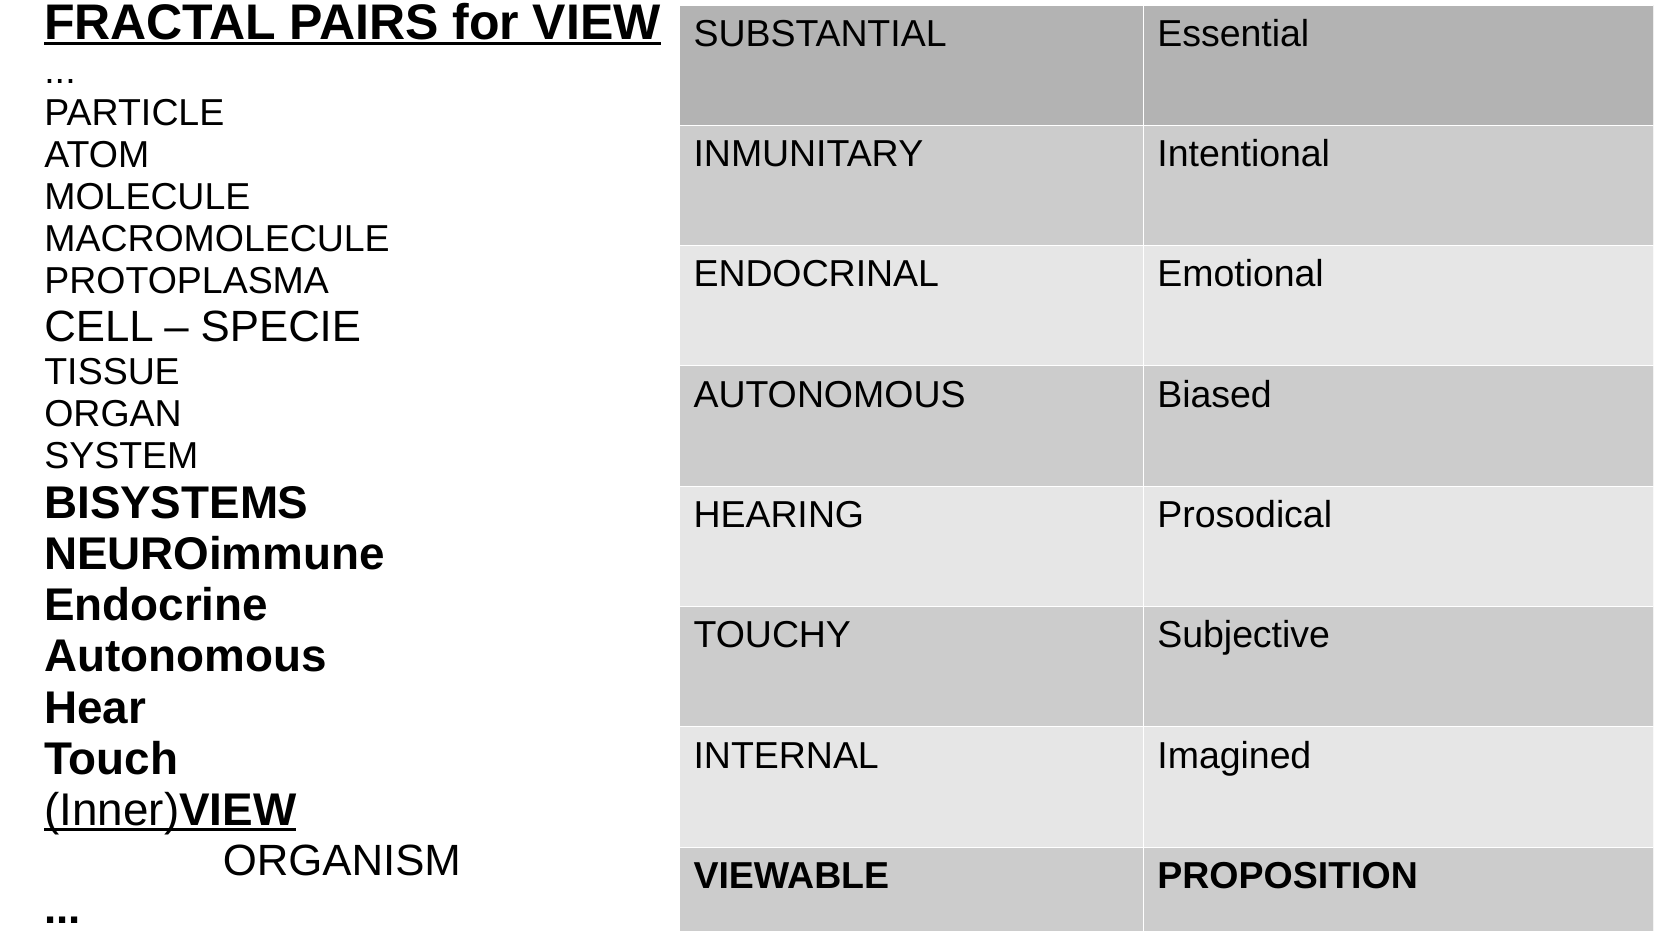

FRACTAL PAIRS for VIEW
...
PARTICLE
ATOM
MOLECULE
MACROMOLECULE
PROTOPLASMA
CELL – SPECIE
TISSUE
ORGAN
SYSTEM
BISYSTEMS
NEUROimmune
Endocrine
Autonomous
Hear
Touch
(Inner)VIEW
 ORGANISM
...
| SUBSTANTIAL | Essential |
| --- | --- |
| INMUNITARY | Intentional |
| ENDOCRINAL | Emotional |
| AUTONOMOUS | Biased |
| HEARING | Prosodical |
| TOUCHY | Subjective |
| INTERNAL | Imagined |
| VIEWABLE | PROPOSITION |